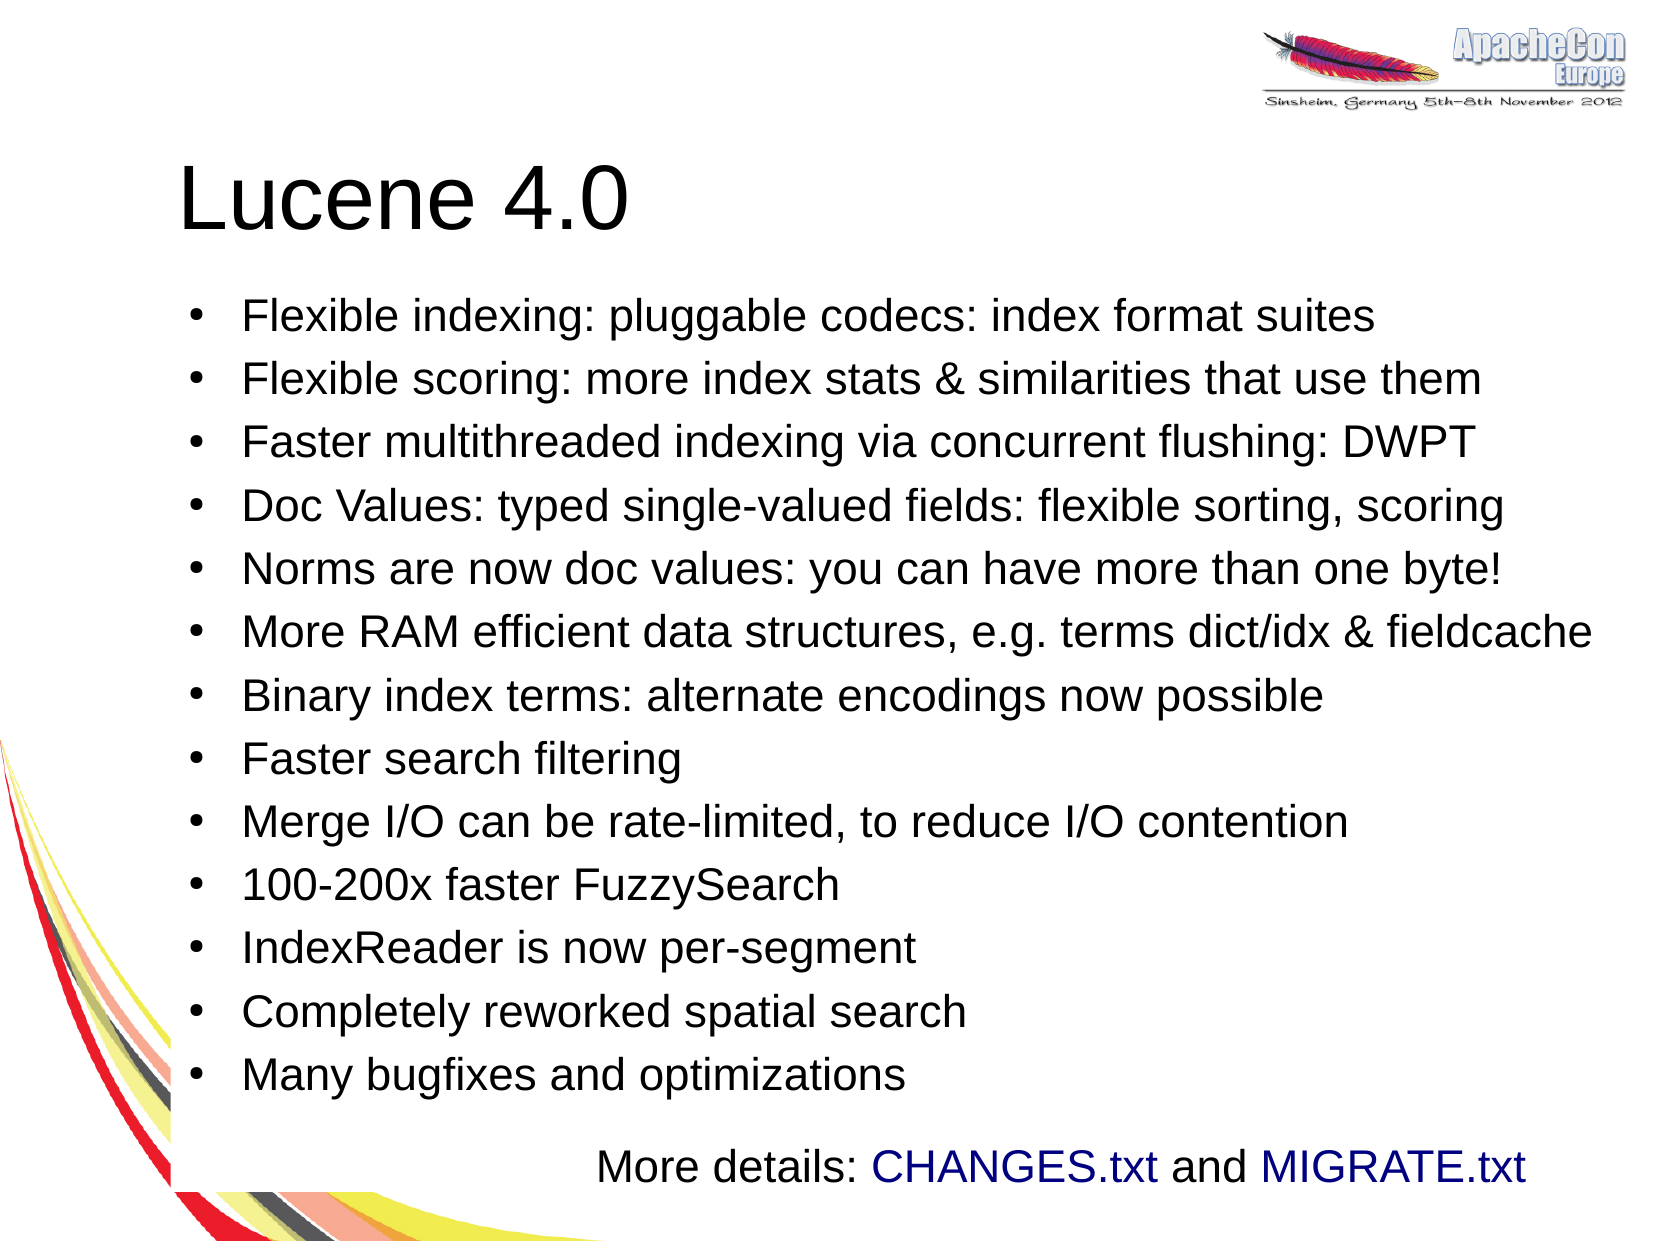

# Lucene 4.0
Flexible indexing: pluggable codecs: index format suites
Flexible scoring: more index stats & similarities that use them
Faster multithreaded indexing via concurrent flushing: DWPT
Doc Values: typed single-valued fields: flexible sorting, scoring
Norms are now doc values: you can have more than one byte!
More RAM efficient data structures, e.g. terms dict/idx & fieldcache
Binary index terms: alternate encodings now possible
Faster search filtering
Merge I/O can be rate-limited, to reduce I/O contention
100-200x faster FuzzySearch
IndexReader is now per-segment
Completely reworked spatial search
Many bugfixes and optimizations
More details: CHANGES.txt and MIGRATE.txt